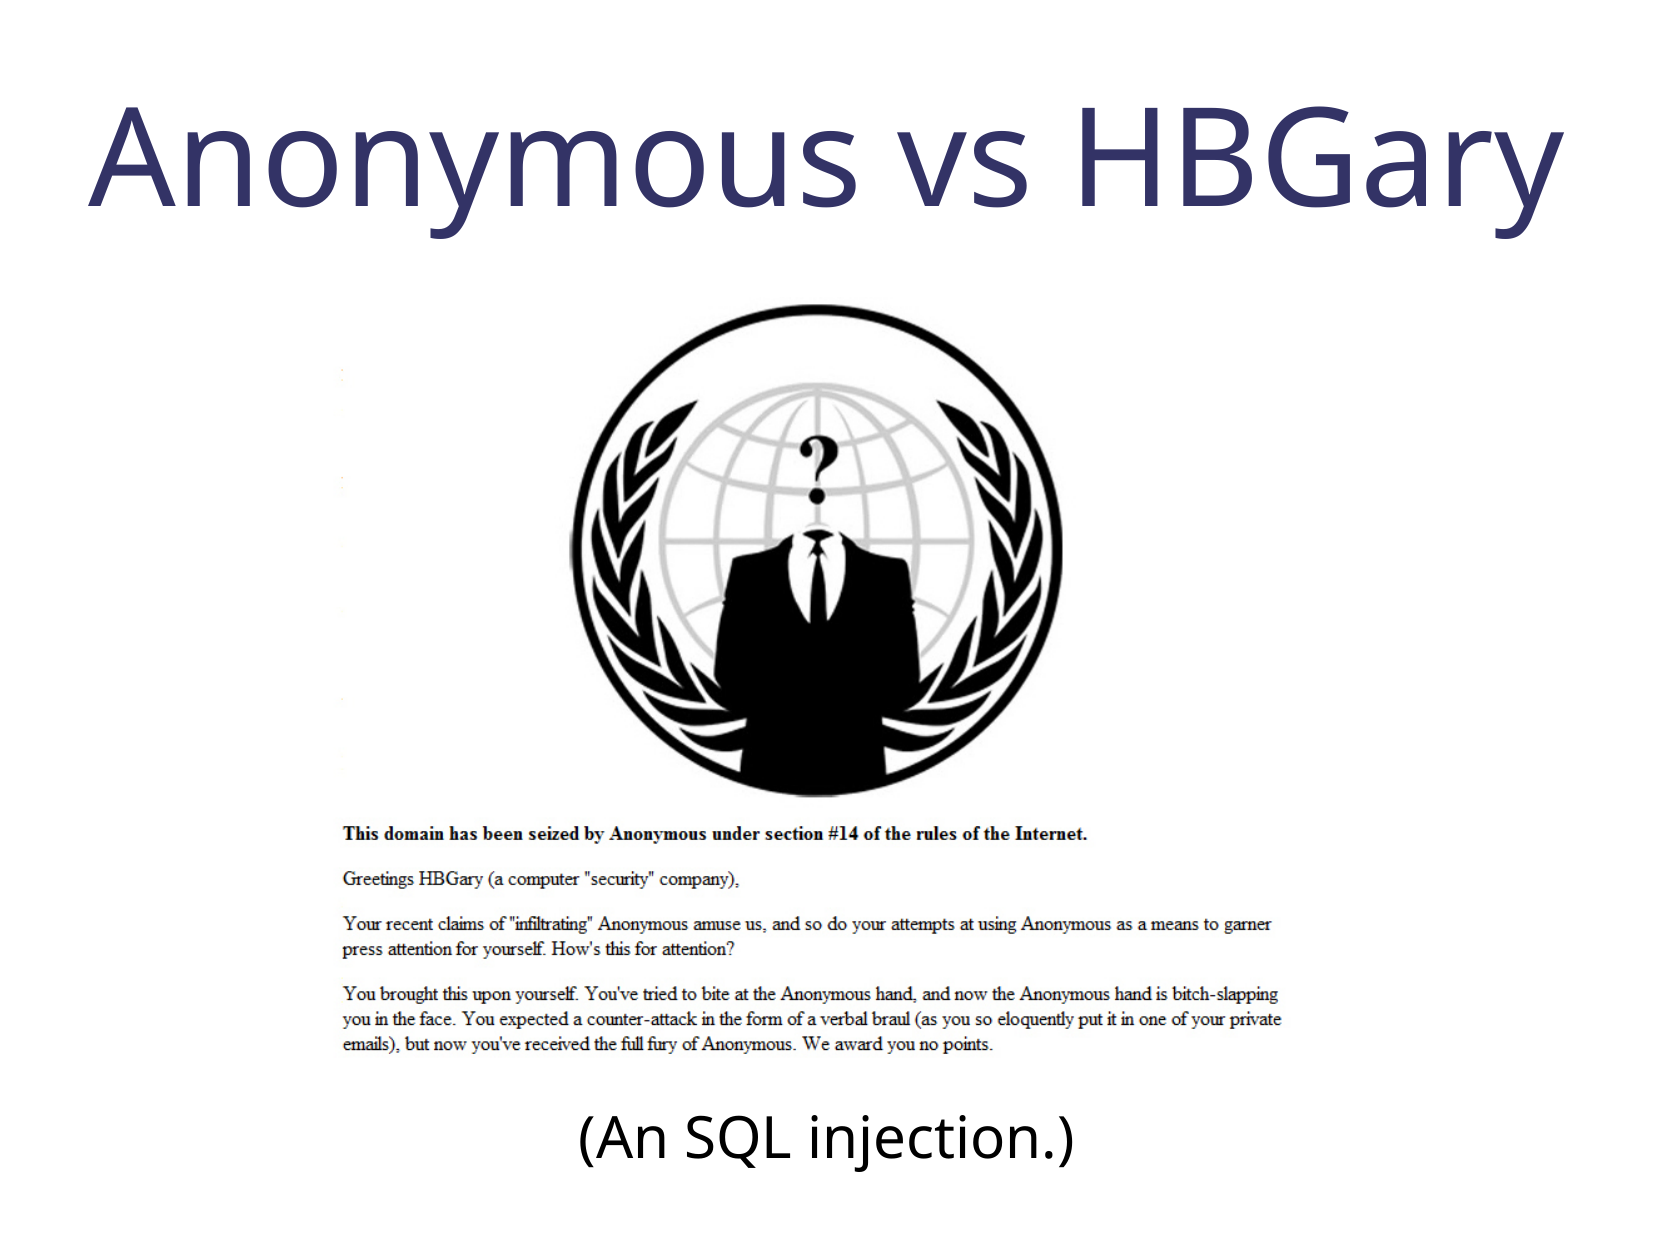

# Anonymous vs HBGary
(An SQL injection.)